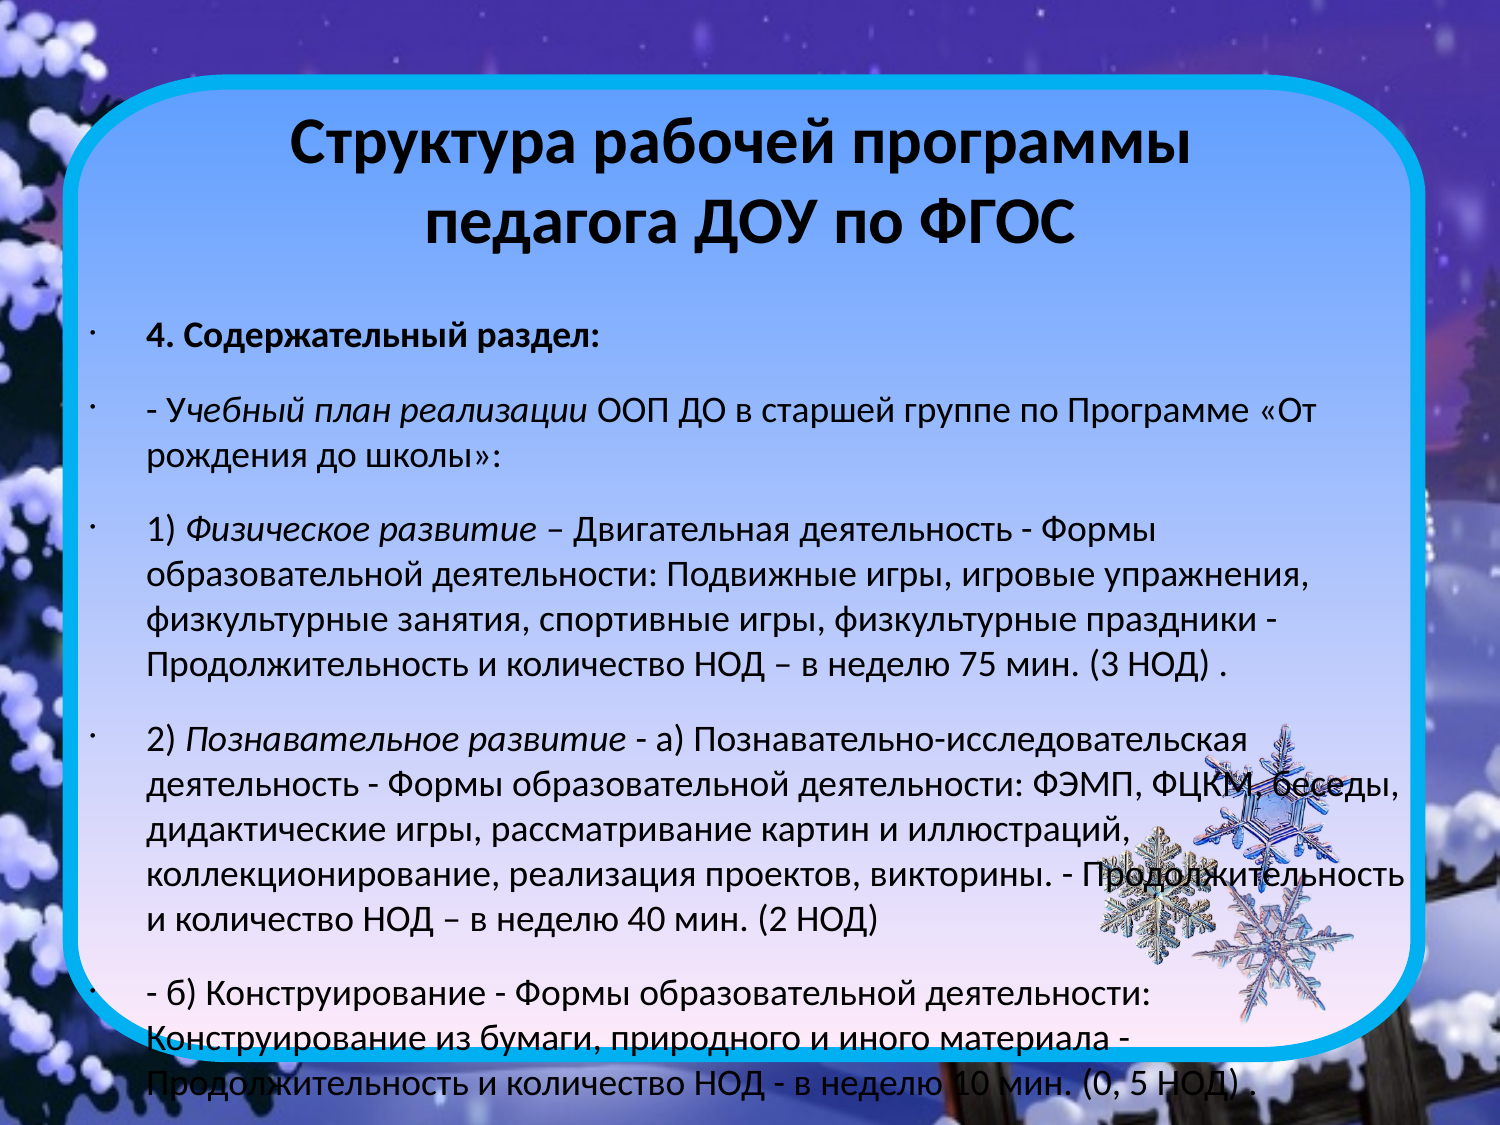

# Структура рабочей программы педагога ДОУ по ФГОС
4. Содержательный раздел:
- Учебный план реализации ООП ДО в старшей группе по Программе «От рождения до школы»:
1) Физическое развитие – Двигательная деятельность - Формы образовательной деятельности: Подвижные игры, игровые упражнения, физкультурные занятия, спортивные игры, физкультурные праздники - Продолжительность и количество НОД – в неделю 75 мин. (3 НОД) .
2) Познавательное развитие - а) Познавательно-исследовательская деятельность - Формы образовательной деятельности: ФЭМП, ФЦКМ, беседы, дидактические игры, рассматривание картин и иллюстраций, коллекционирование, реализация проектов, викторины. - Продолжительность и количество НОД – в неделю 40 мин. (2 НОД)
- б) Конструирование - Формы образовательной деятельности: Конструирование из бумаги, природного и иного материала - Продолжительность и количество НОД - в неделю 10 мин. (0, 5 НОД) .